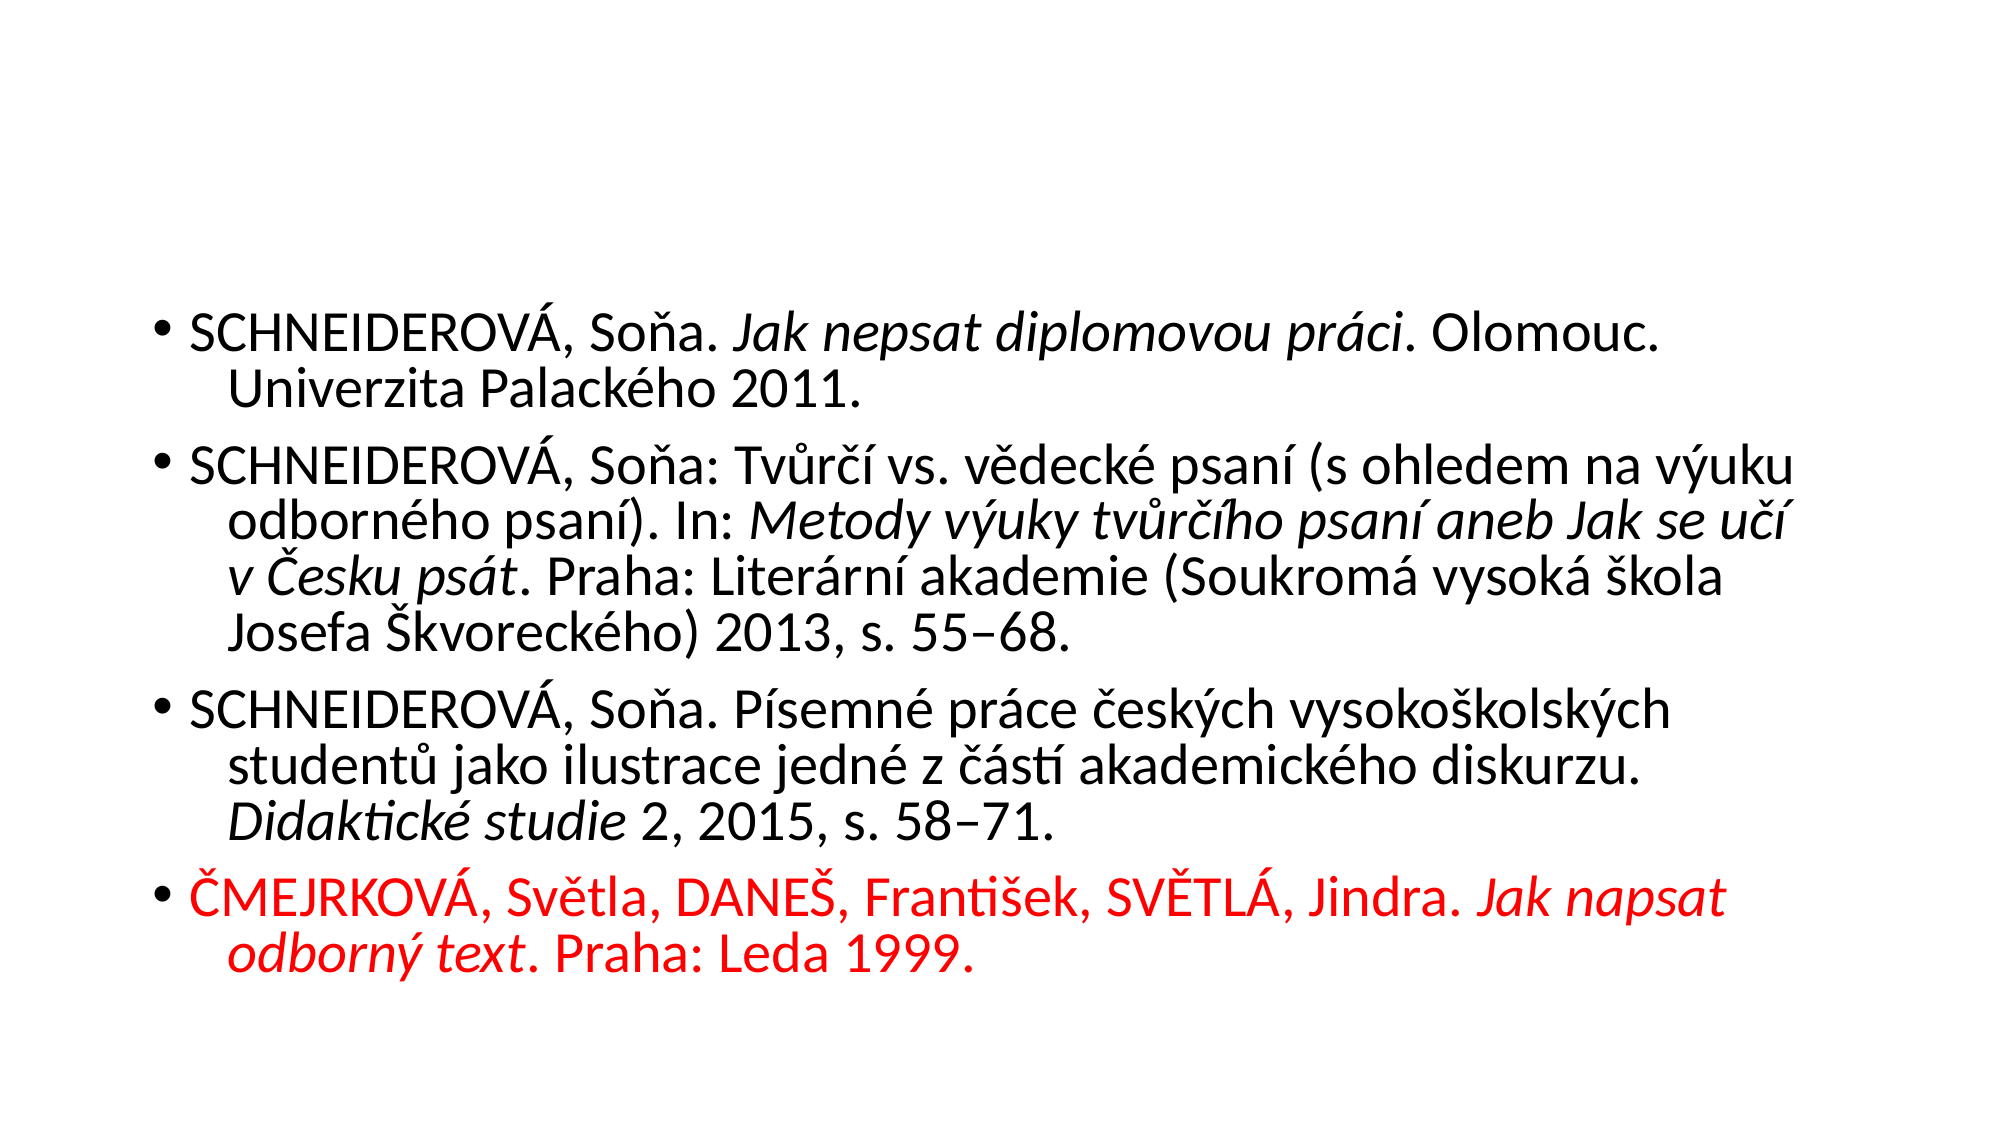

#
SCHNEIDEROVÁ, Soňa. Jak nepsat diplomovou práci. Olomouc. Univerzita Palackého 2011.
SCHNEIDEROVÁ, Soňa: Tvůrčí vs. vědecké psaní (s ohledem na výuku odborného psaní). In: Metody výuky tvůrčího psaní aneb Jak se učí v Česku psát. Praha: Literární akademie (Soukromá vysoká škola Josefa Škvoreckého) 2013, s. 55–68.
SCHNEIDEROVÁ, Soňa. Písemné práce českých vysokoškolských studentů jako ilustrace jedné z částí akademického diskurzu. Didaktické studie 2, 2015, s. 58–71.
ČMEJRKOVÁ, Světla, DANEŠ, František, SVĚTLÁ, Jindra. Jak napsat odborný text. Praha: Leda 1999.